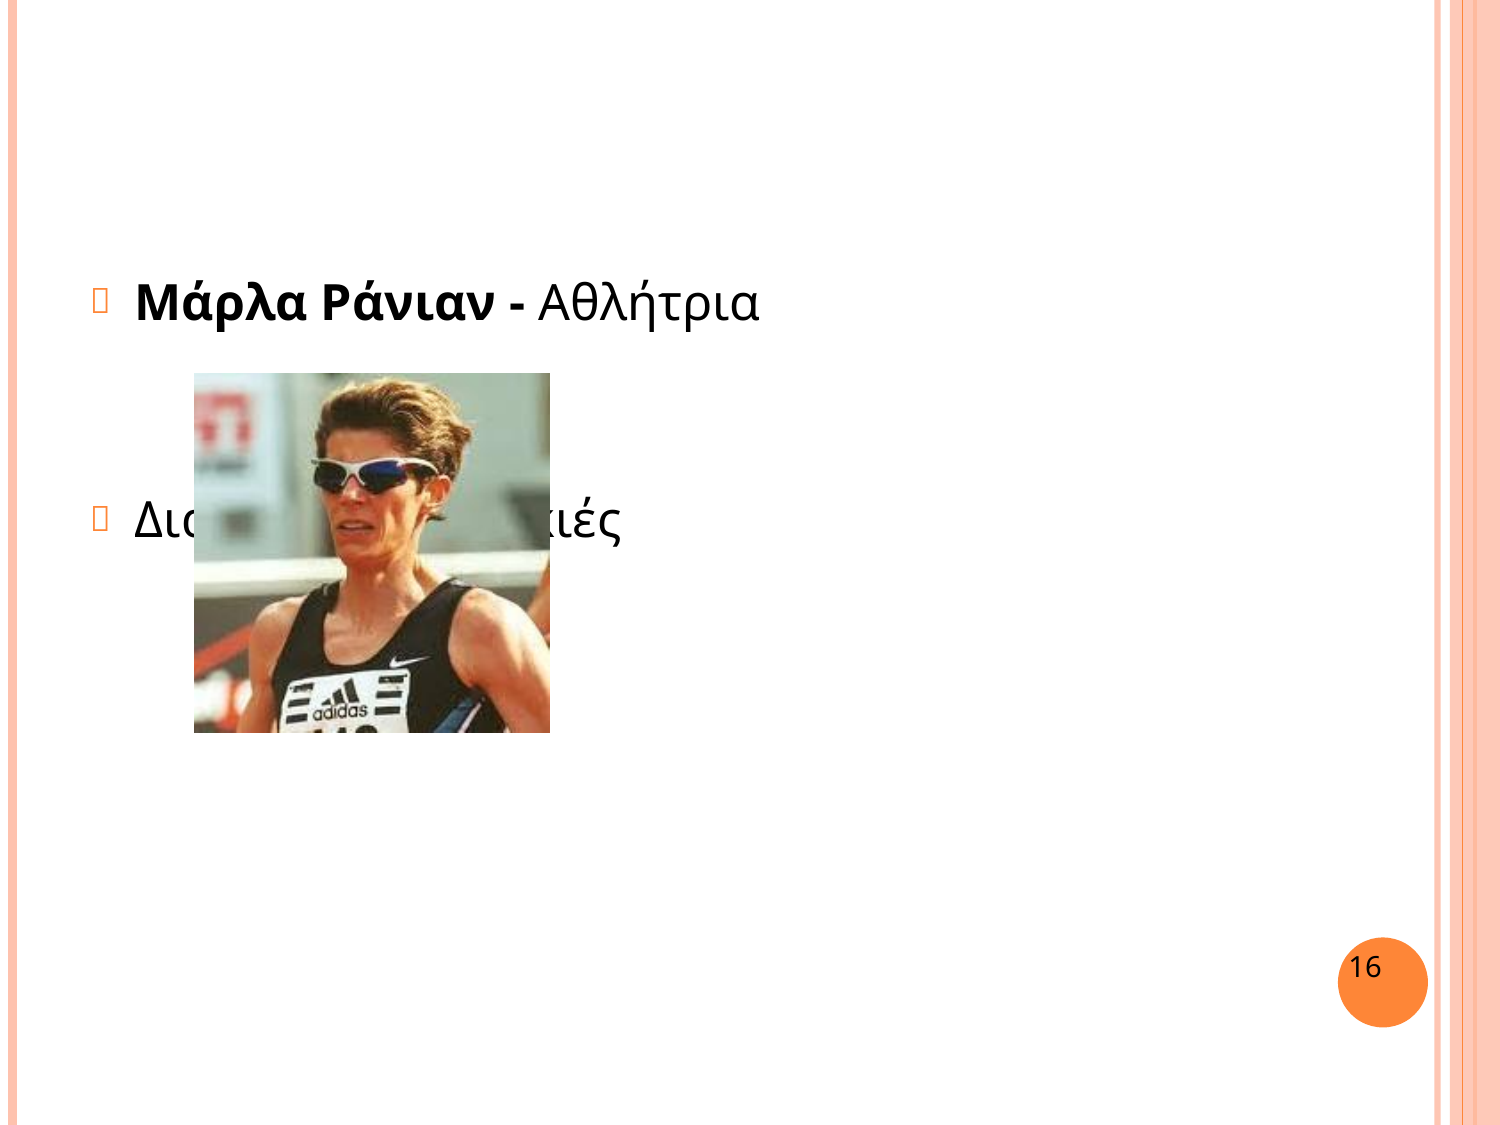

# Μάρλα Ράνιαν - Αθλήτρια
Διακρίνει μόνο σκιές